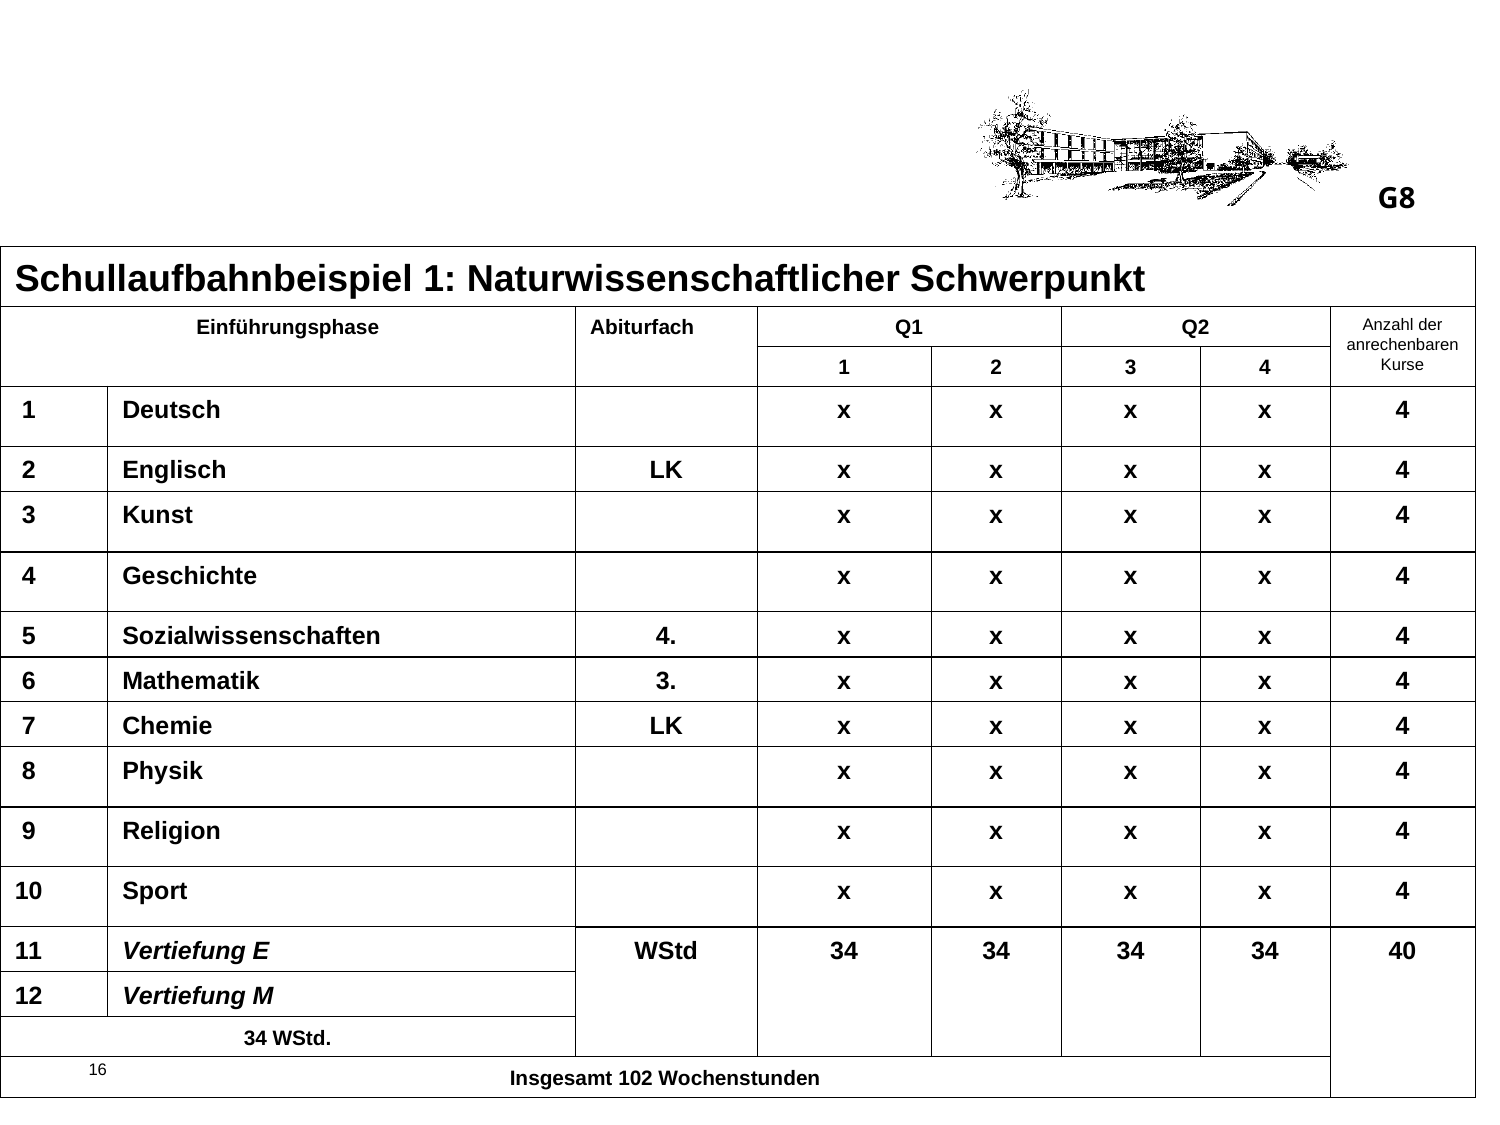

G8
#
| Schullaufbahnbeispiel 1: Naturwissenschaftlicher Schwerpunkt | | | | | | | |
| --- | --- | --- | --- | --- | --- | --- | --- |
| Einführungsphase | | Abiturfach | Q1 | | Q2 | | Anzahl der anrechenbaren Kurse |
| | | | 1 | 2 | 3 | 4 | |
| 1 | Deutsch | | x | x | x | x | 4 |
| 2 | Englisch | LK | x | x | x | x | 4 |
| 3 | Kunst | | x | x | x | x | 4 |
| 4 | Geschichte | | x | x | x | x | 4 |
| 5 | Sozialwissenschaften | 4. | x | x | x | x | 4 |
| 6 | Mathematik | 3. | x | x | x | x | 4 |
| 7 | Chemie | LK | x | x | x | x | 4 |
| 8 | Physik | | x | x | x | x | 4 |
| 9 | Religion | | x | x | x | x | 4 |
| 10 | Sport | | x | x | x | x | 4 |
| 11 | Vertiefung E | WStd | 34 | 34 | 34 | 34 | 40 |
| 12 | Vertiefung M | | | | | | |
| 34 WStd. | | | | | | | |
| Insgesamt 102 Wochenstunden | | | | | | | |